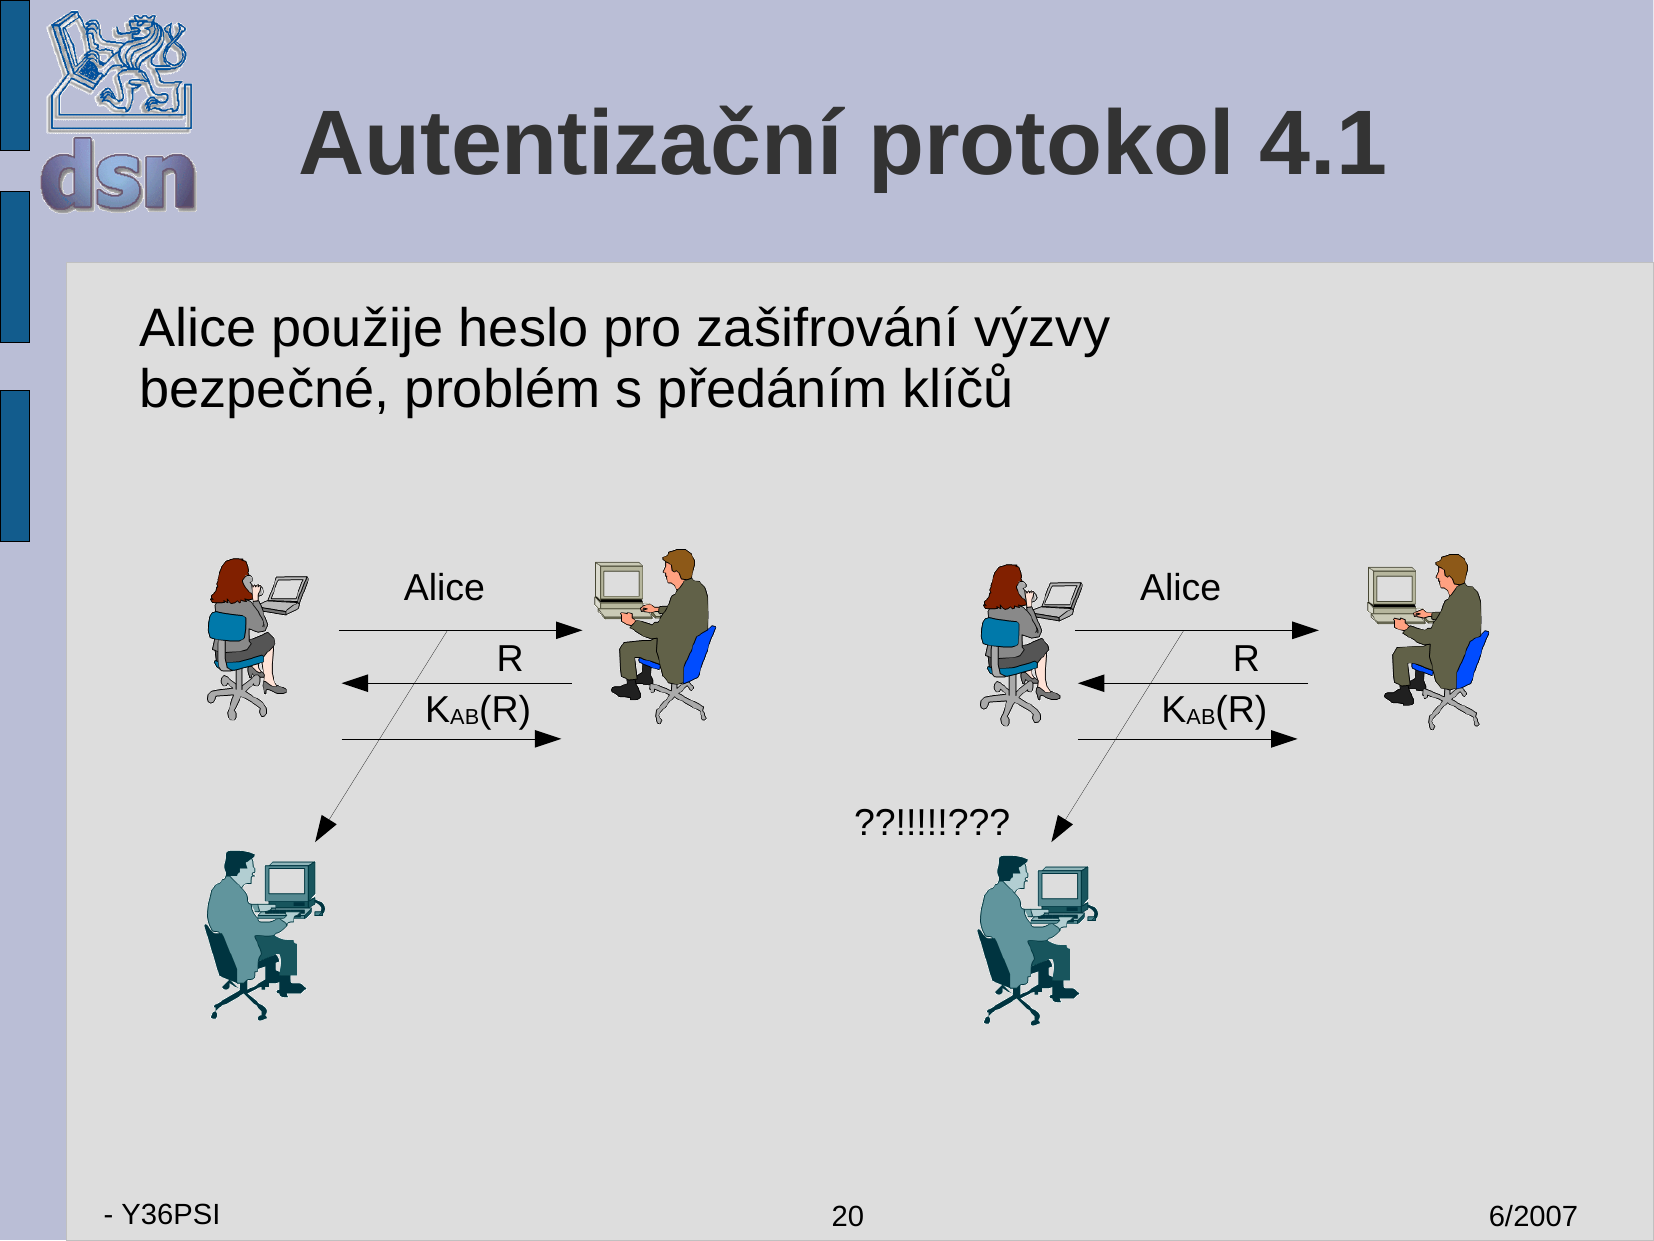

# Autentizační protokol 4.1
Alice použije heslo pro zašifrování výzvy
bezpečné, problém s předáním klíčů
Alice
Alice
R
R
KAB(R)
KAB(R)
??!!!!!???